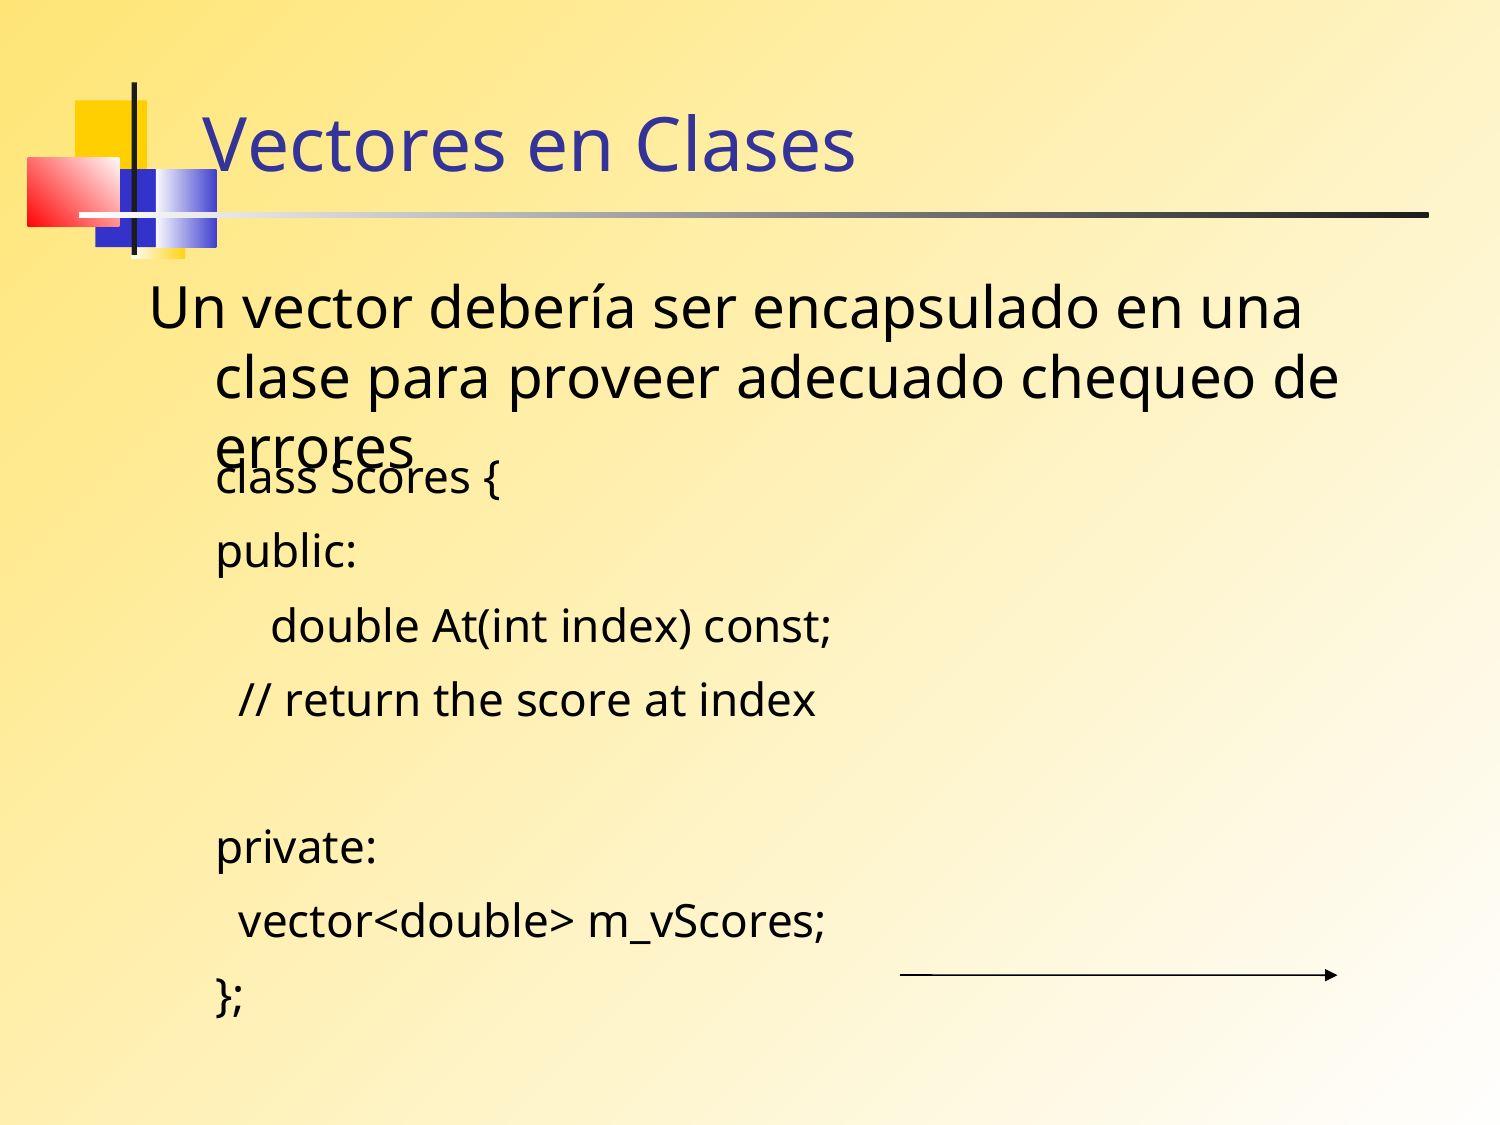

# Vectores en Clases
Un vector debería ser encapsulado en una clase para proveer adecuado chequeo de errores
class Scores {
public:
	double At(int index) const;
 // return the score at index
private:
 vector<double> m_vScores;
};